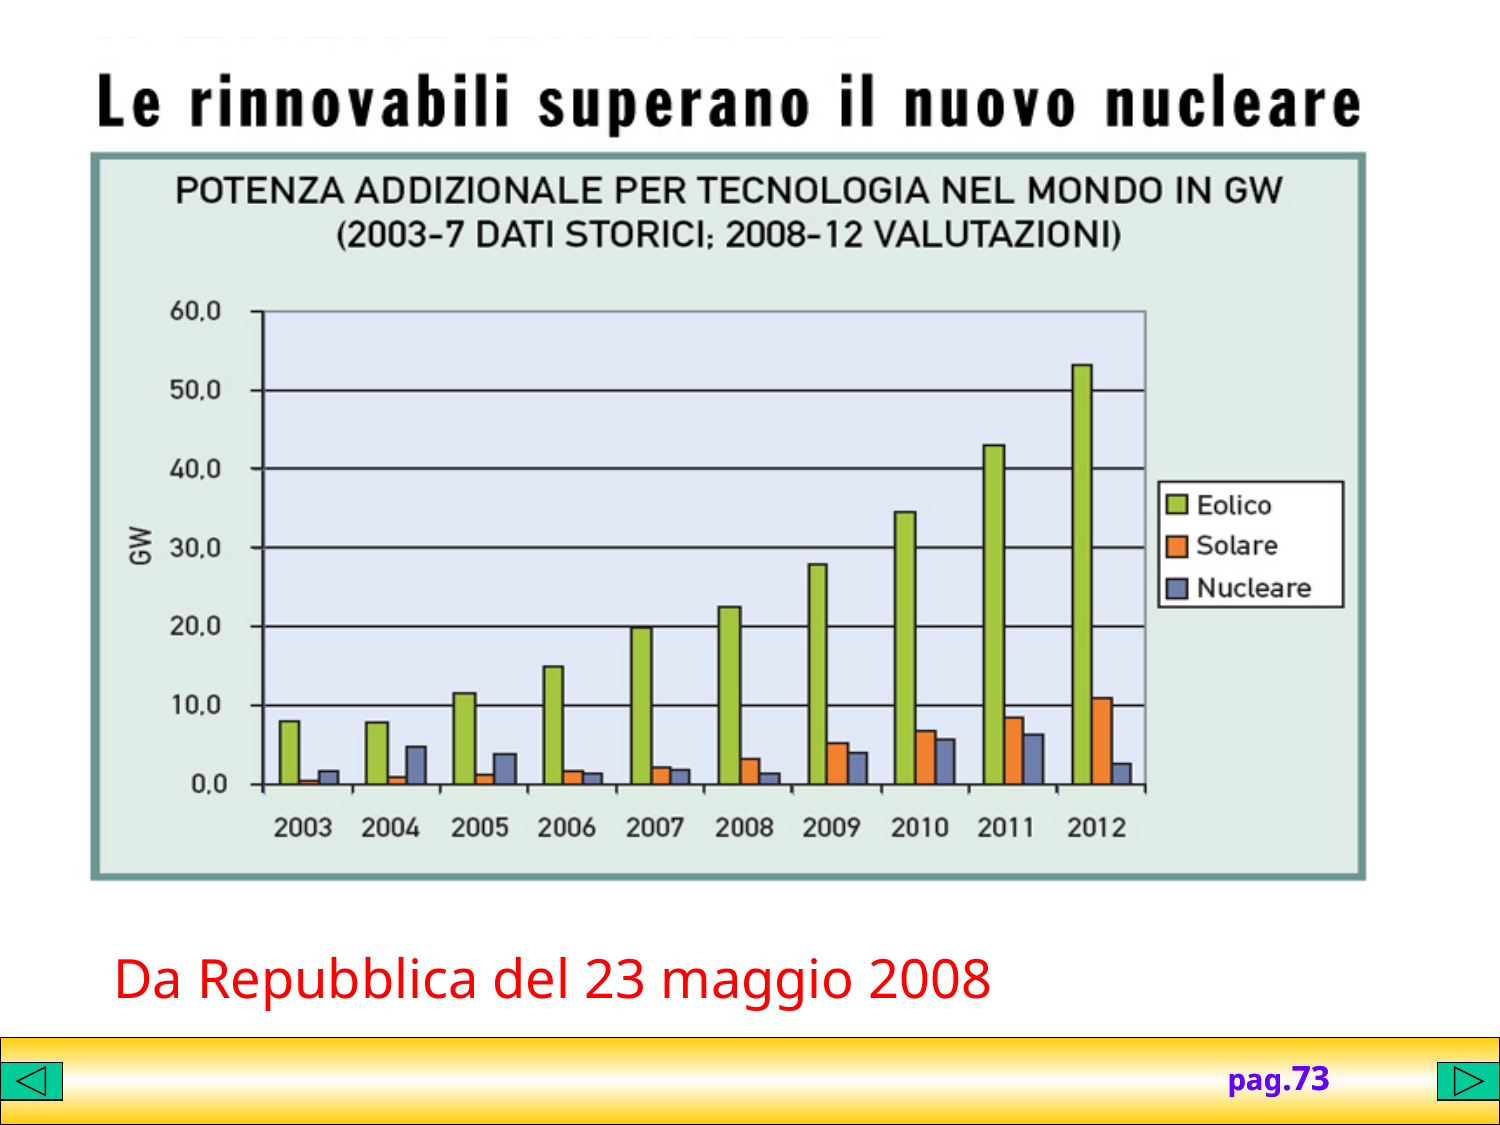

Da Repubblica del 23 maggio 2008
pag.
73